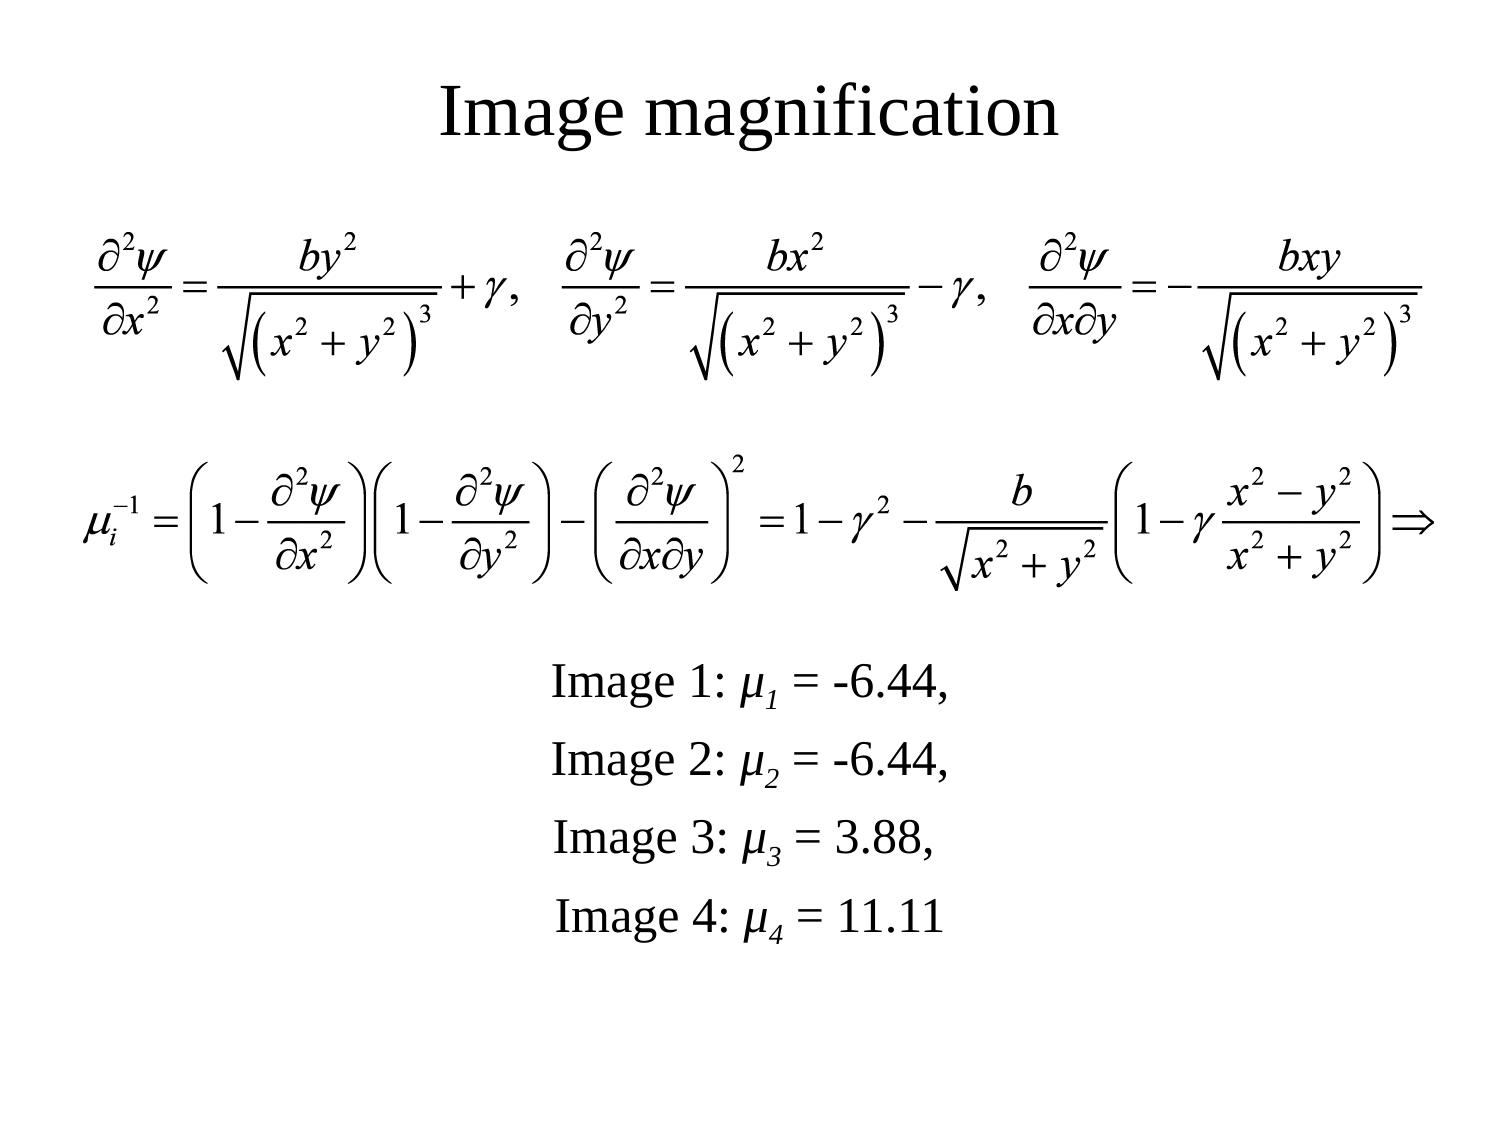

# Image magnification
Image 1: μ1 = -6.44,
Image 2: μ2 = -6.44,
Image 3: μ3 = 3.88,
Image 4: μ4 = 11.11